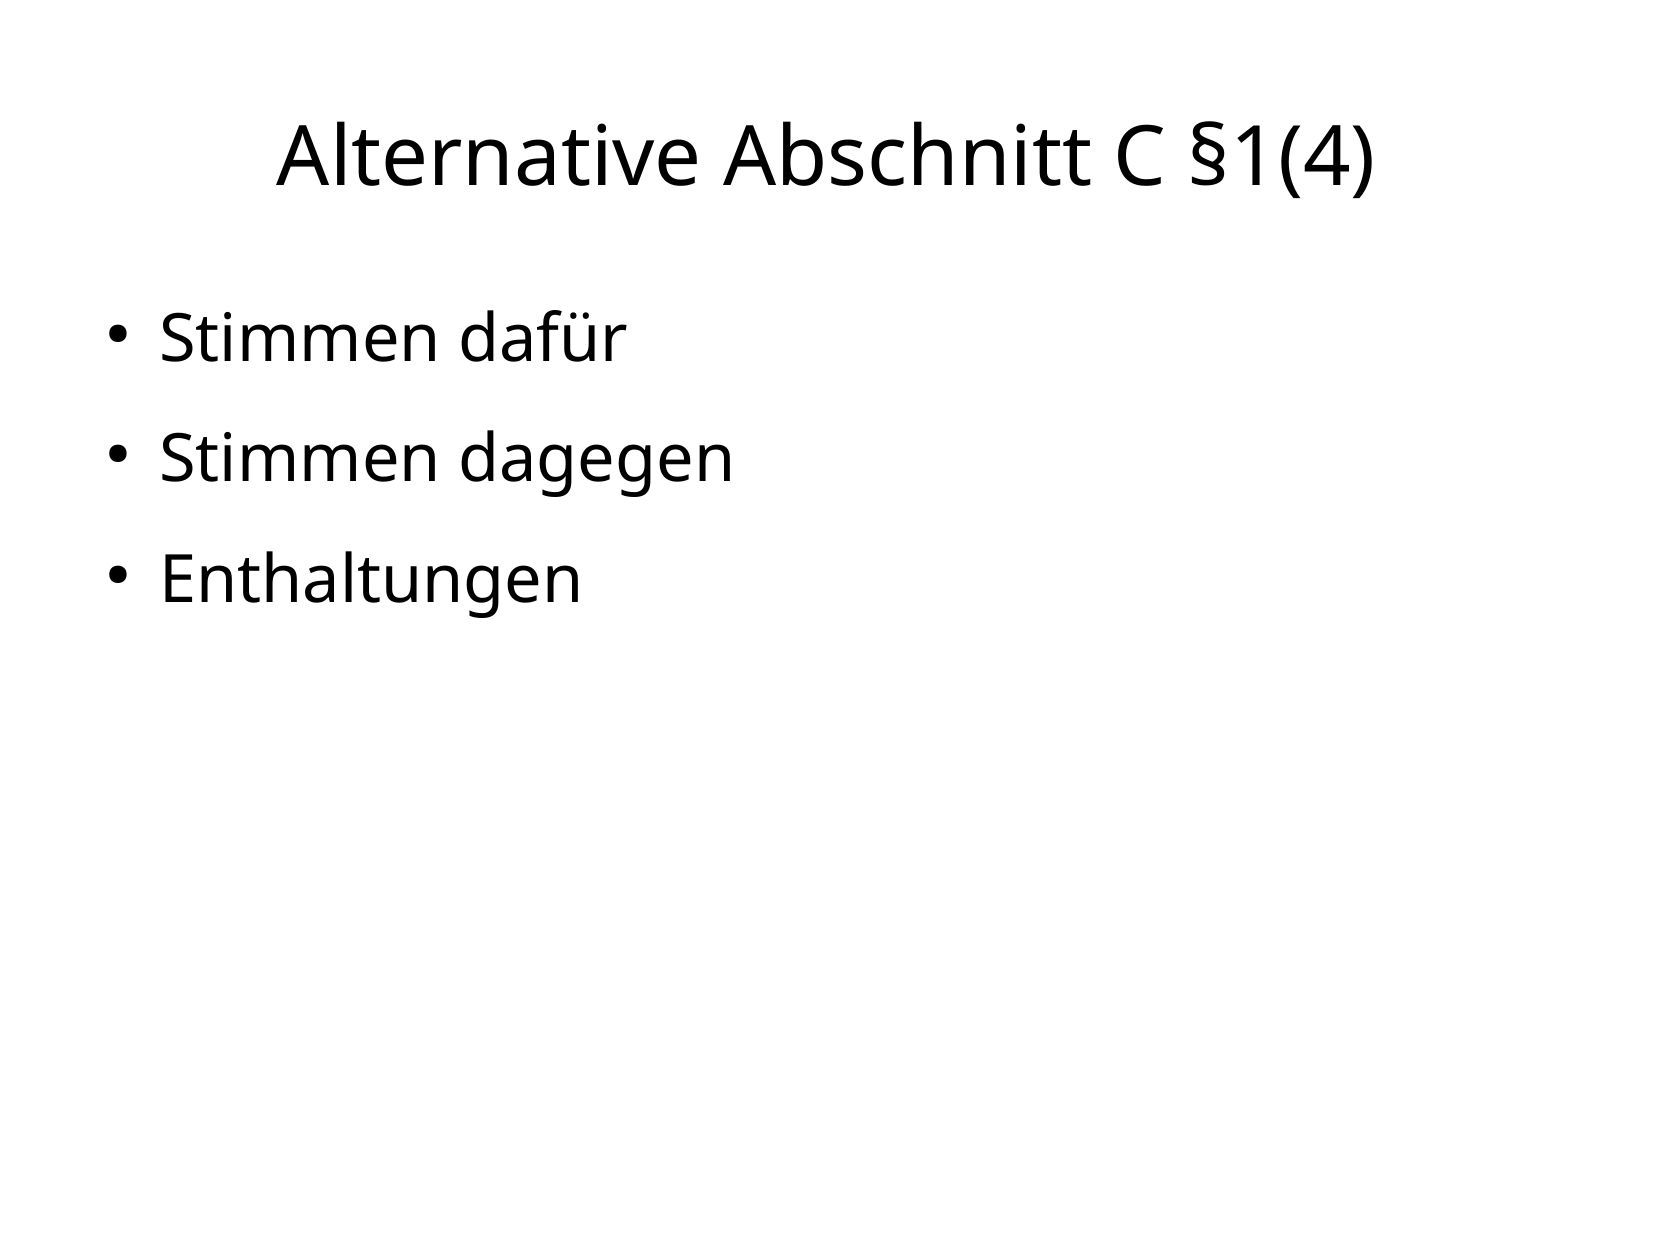

# Alternative Abschnitt C §1(4)
Stimmen dafür
Stimmen dagegen
Enthaltungen